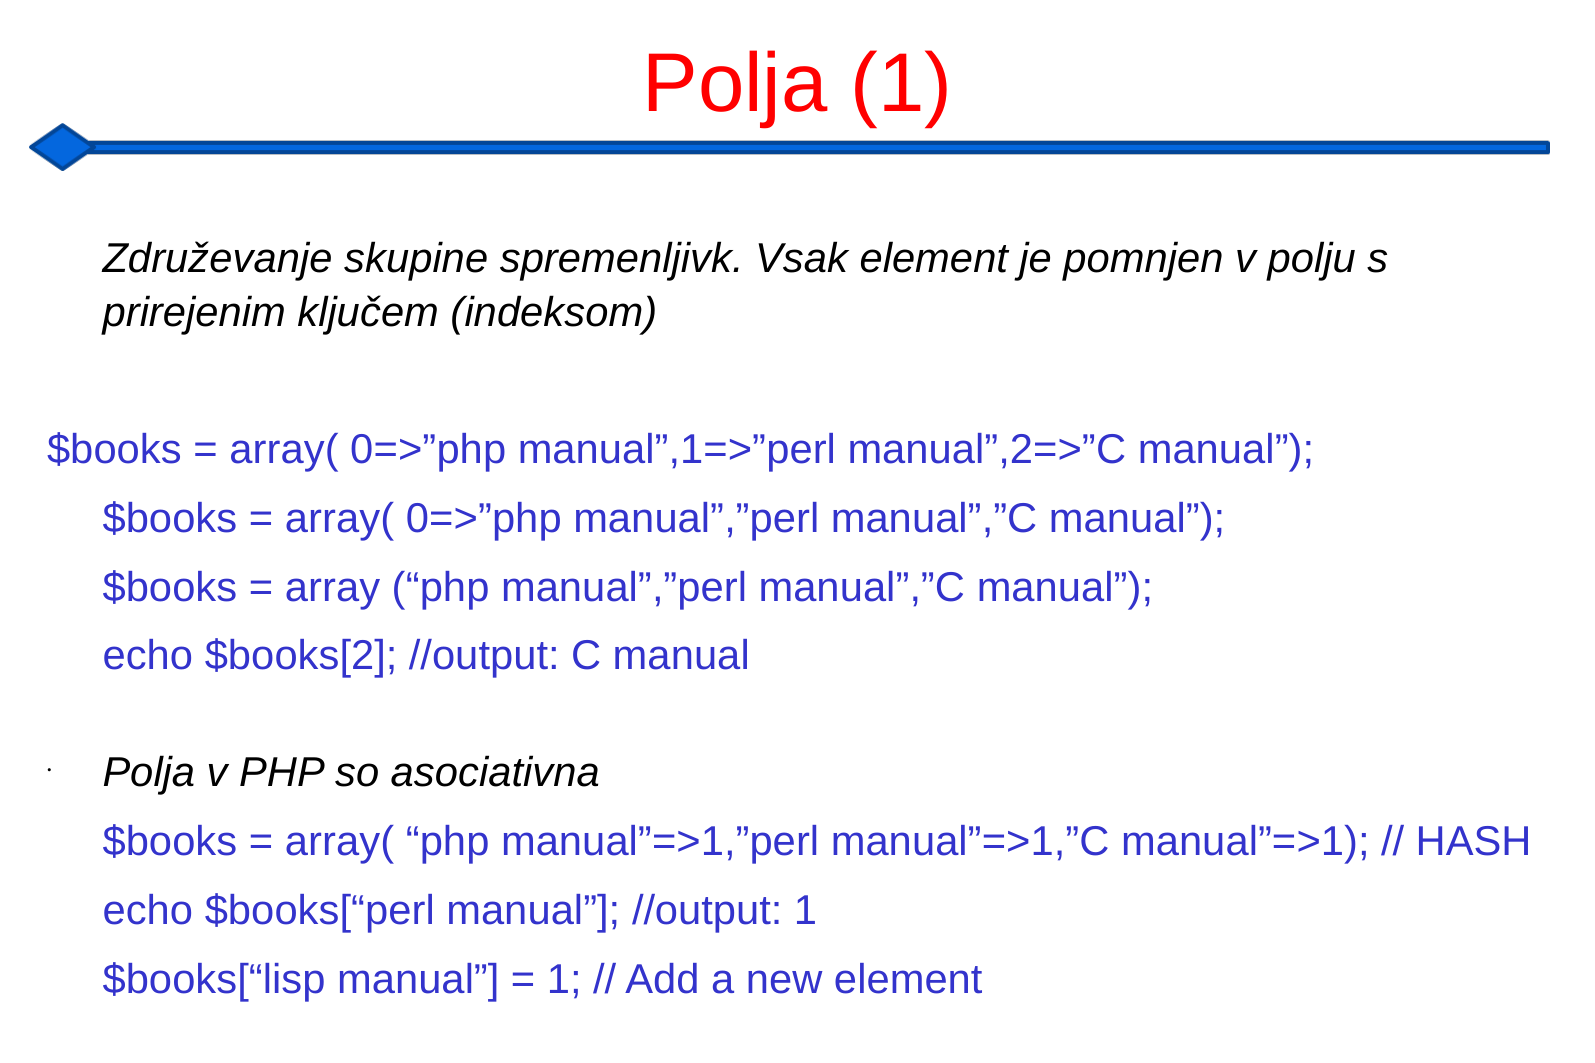

# Polja (1)
	Združevanje skupine spremenljivk. Vsak element je pomnjen v polju s prirejenim ključem (indeksom)
$books = array( 0=>”php manual”,1=>”perl manual”,2=>”C manual”);
	$books = array( 0=>”php manual”,”perl manual”,”C manual”);
	$books = array (“php manual”,”perl manual”,”C manual”);
	echo $books[2]; //output: C manual
Polja v PHP so asociativna
	$books = array( “php manual”=>1,”perl manual”=>1,”C manual”=>1); // HASH
	echo $books[“perl manual”]; //output: 1
	$books[“lisp manual”] = 1; // Add a new element